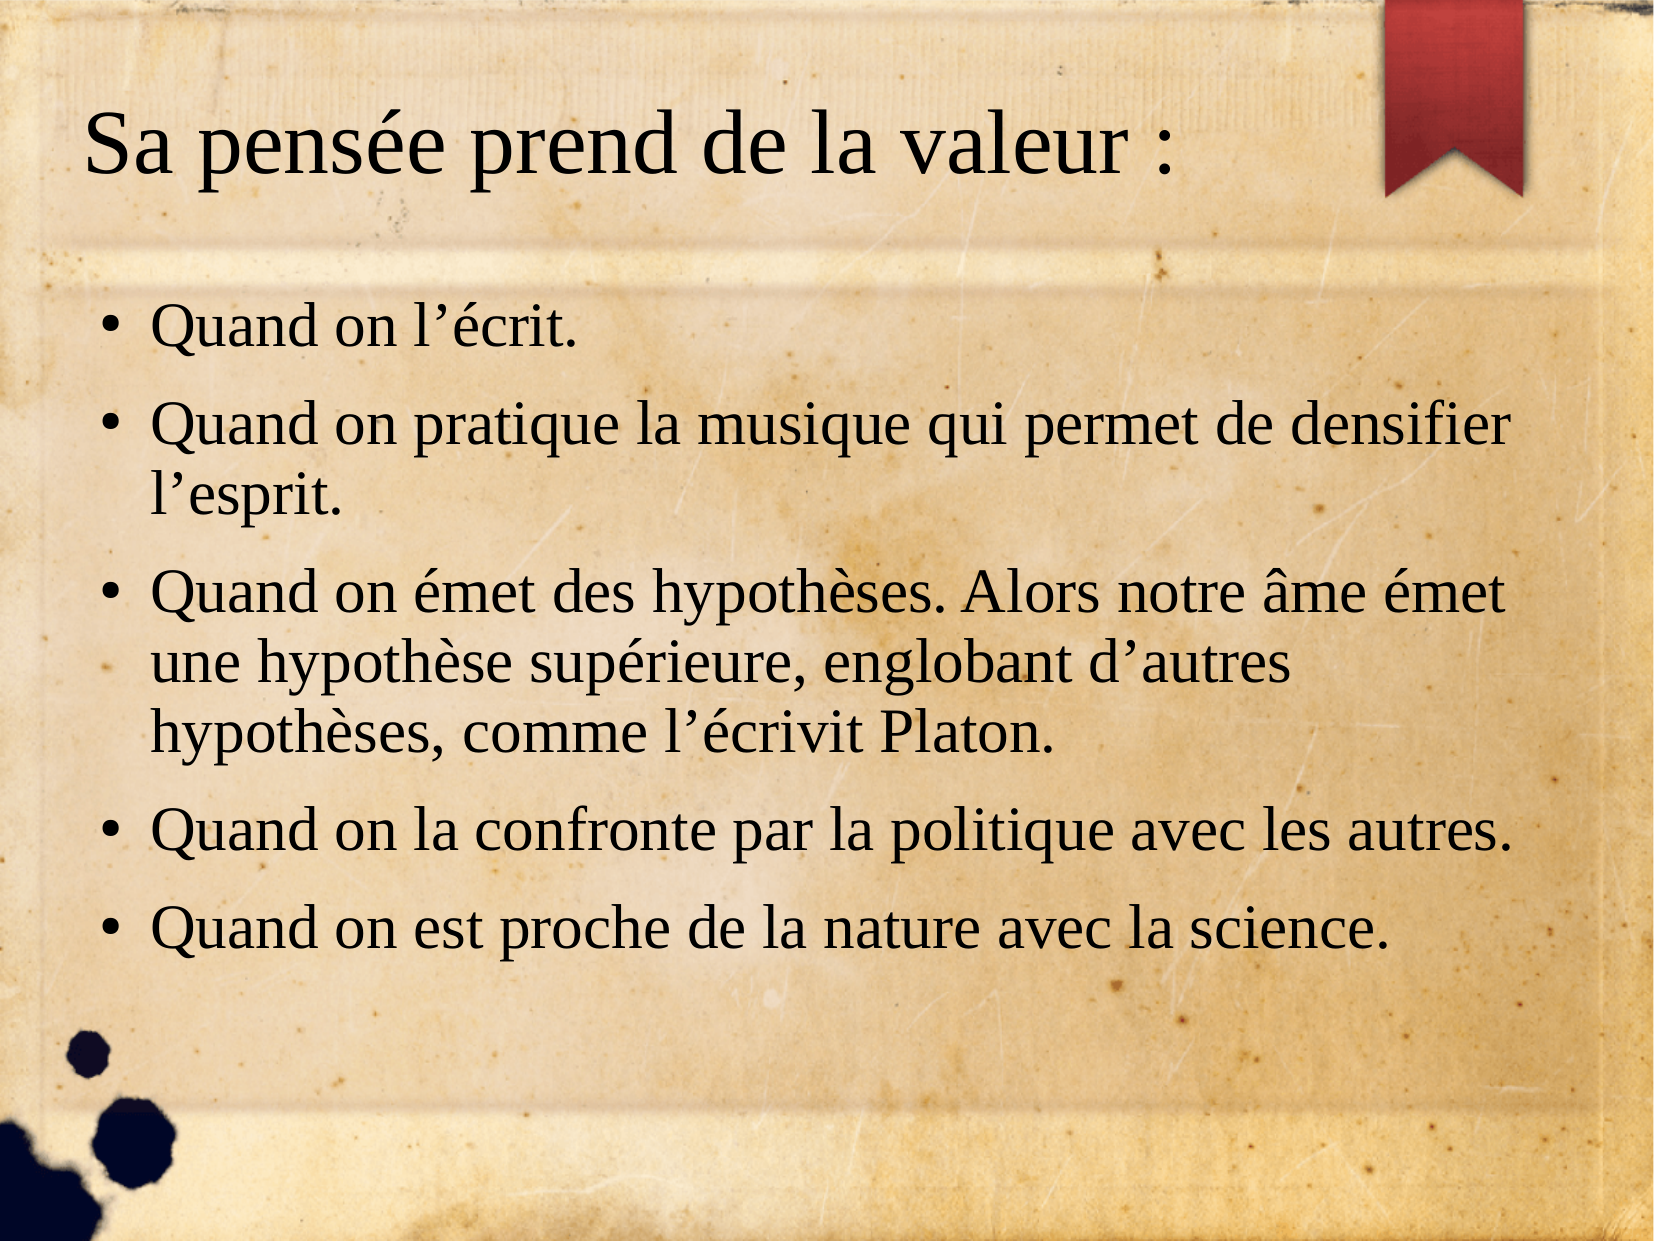

# Sa pensée prend de la valeur :
Quand on l’écrit.
Quand on pratique la musique qui permet de densifier l’esprit.
Quand on émet des hypothèses. Alors notre âme émet une hypothèse supérieure, englobant d’autres hypothèses, comme l’écrivit Platon.
Quand on la confronte par la politique avec les autres.
Quand on est proche de la nature avec la science.